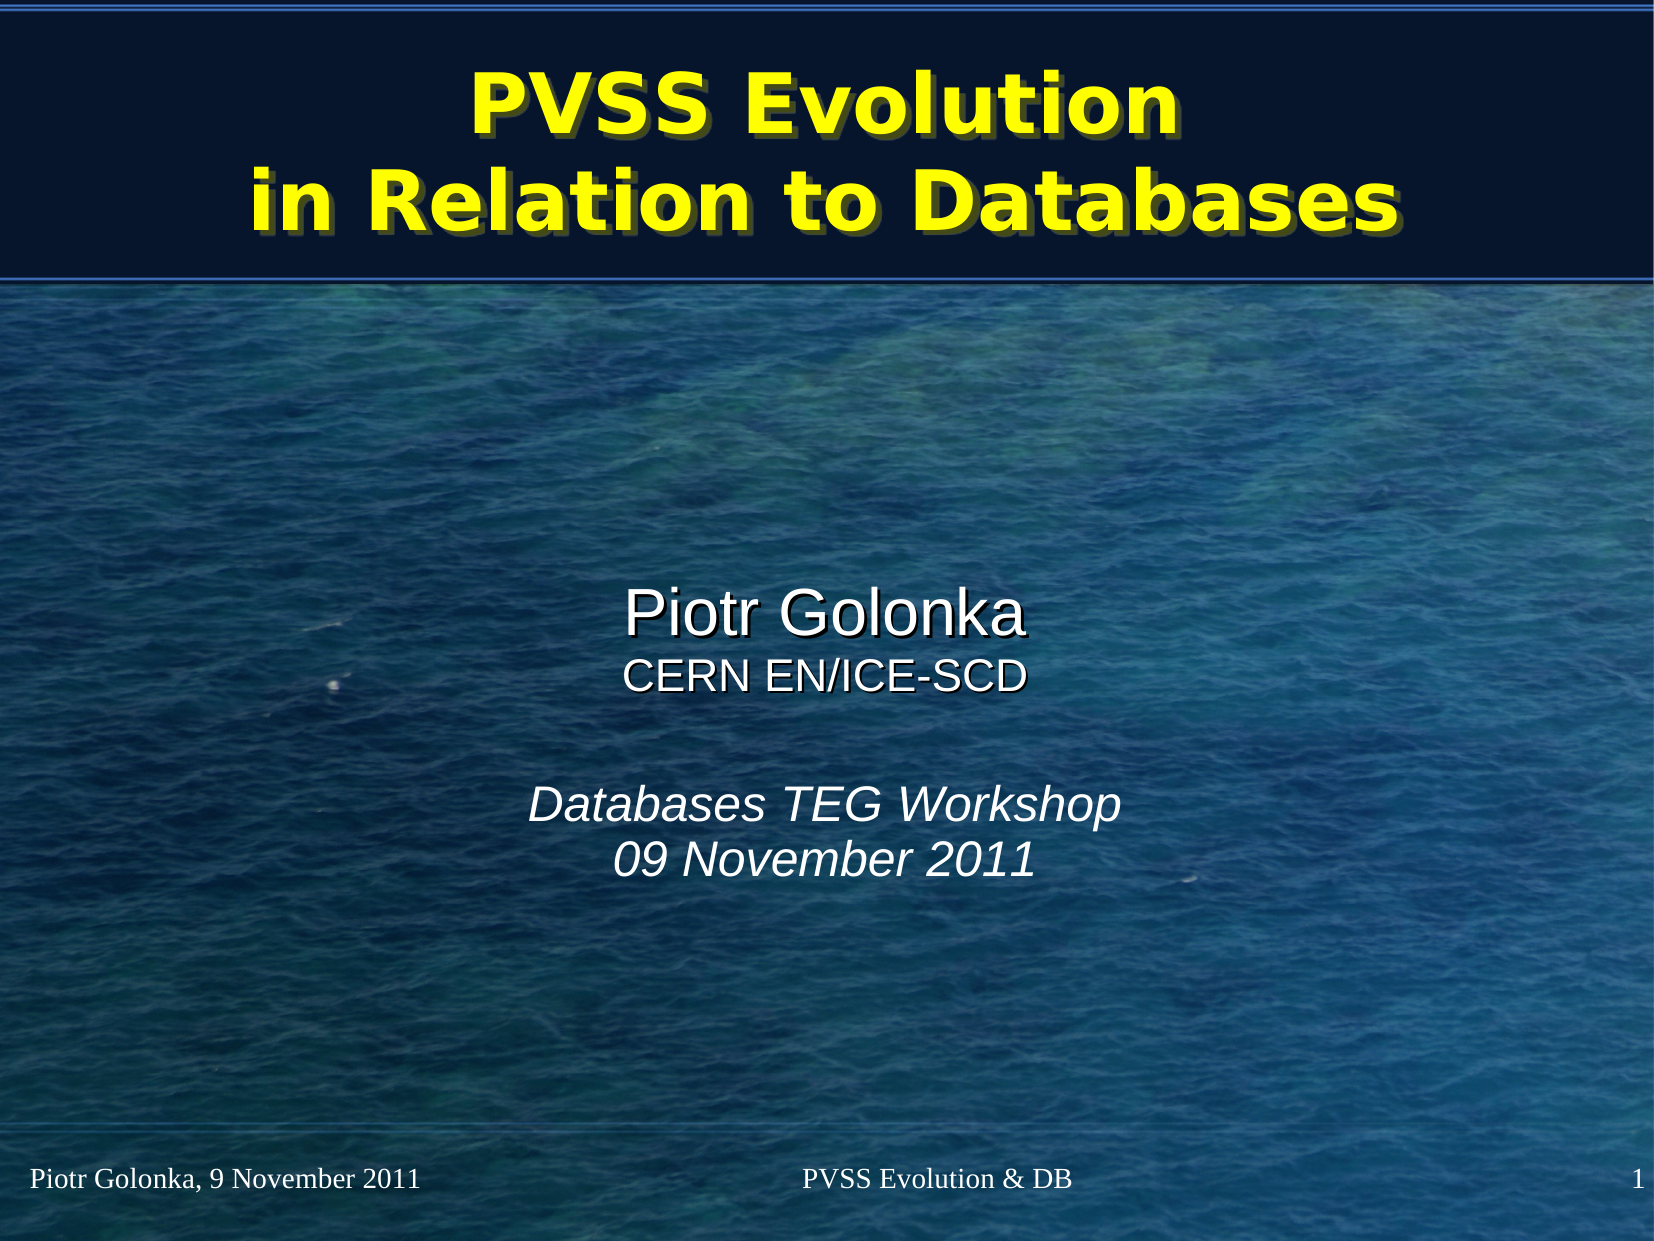

# PVSS Evolution in Relation to Databases
Piotr Golonka
CERN EN/ICE-SCD
Databases TEG Workshop
09 November 2011
Piotr Golonka, 9 November 2011
PVSS Evolution & DB
1